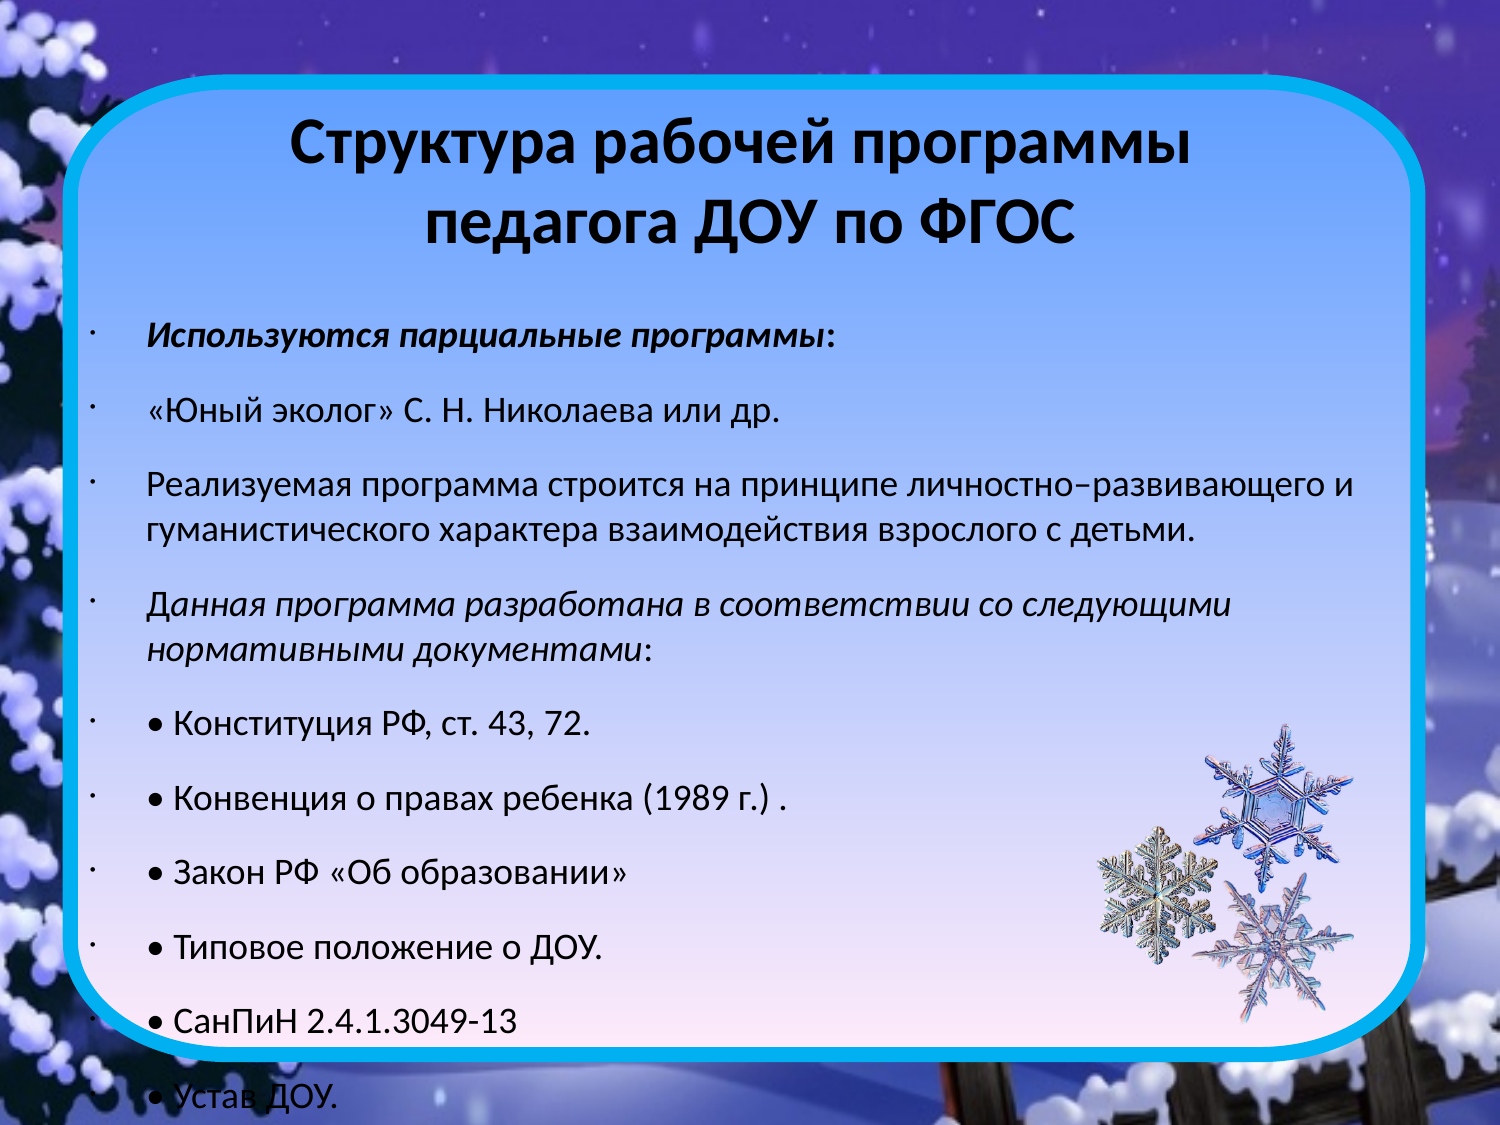

# Структура рабочей программы педагога ДОУ по ФГОС
Используются парциальные программы:
«Юный эколог» С. Н. Николаева или др.
Реализуемая программа строится на принципе личностно–развивающего и гуманистического характера взаимодействия взрослого с детьми.
Данная программа разработана в соответствии со следующими нормативными документами:
• Конституция РФ, ст. 43, 72.
• Конвенция о правах ребенка (1989 г.) .
• Закон РФ «Об образовании»
• Типовое положение о ДОУ.
• СанПиН 2.4.1.3049-13
• Устав ДОУ.
• ФГОС ДО.